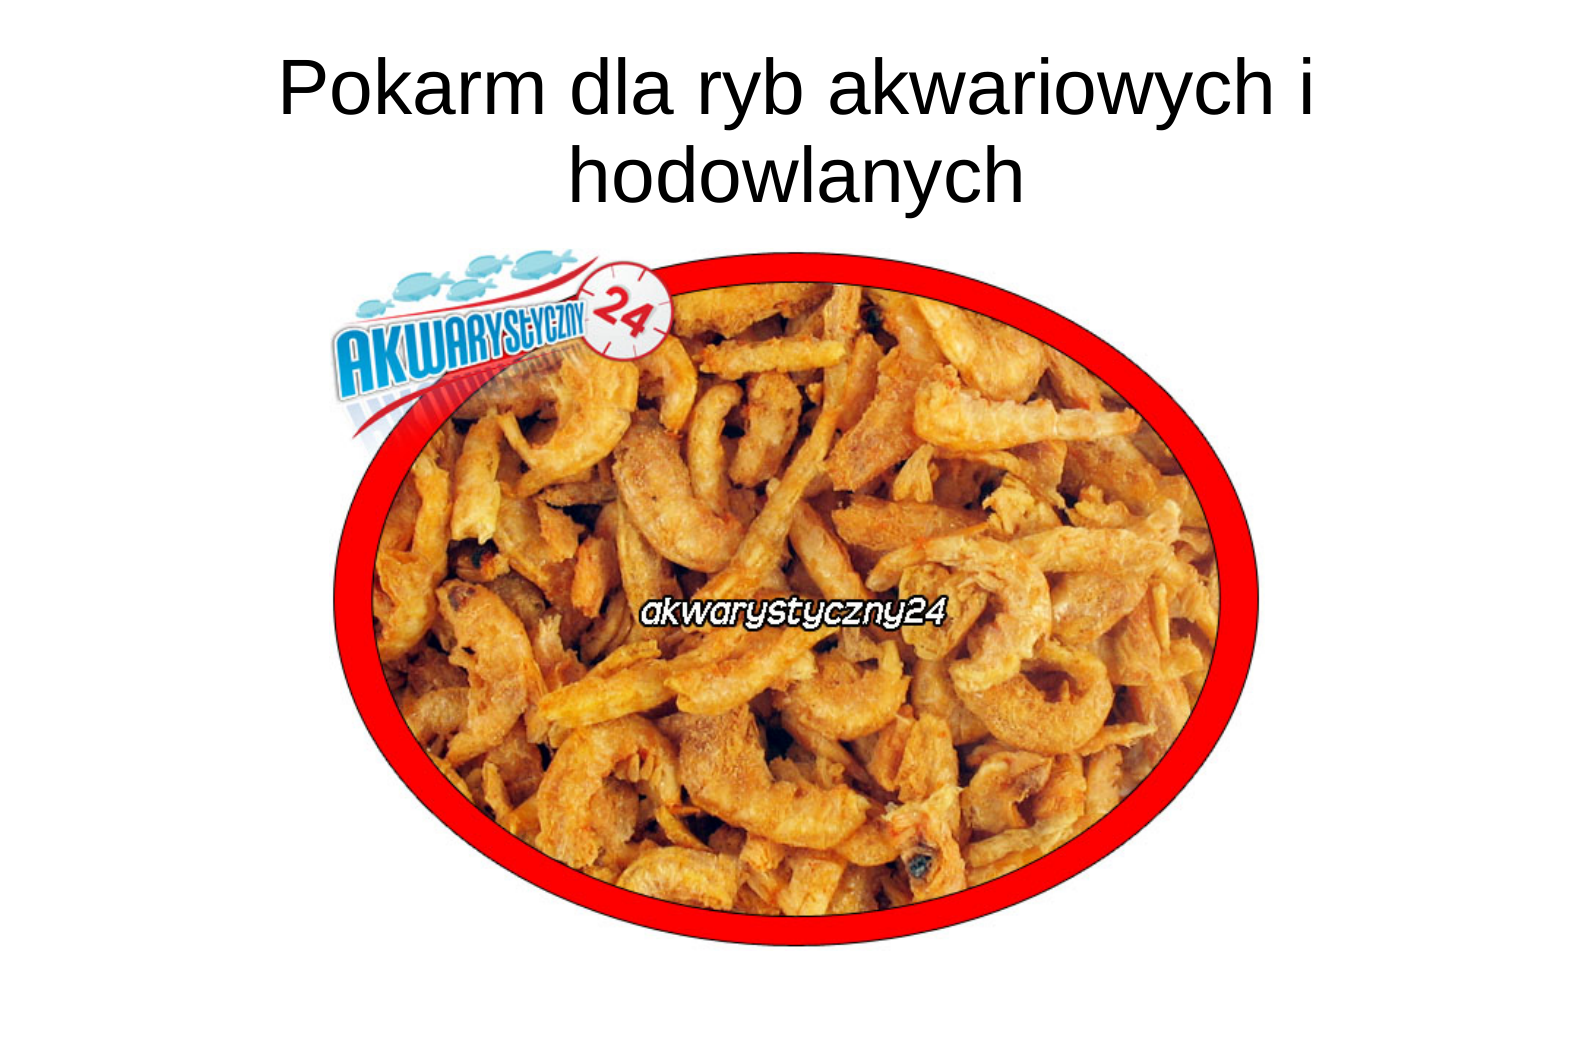

# Pokarm dla ryb akwariowych i hodowlanych